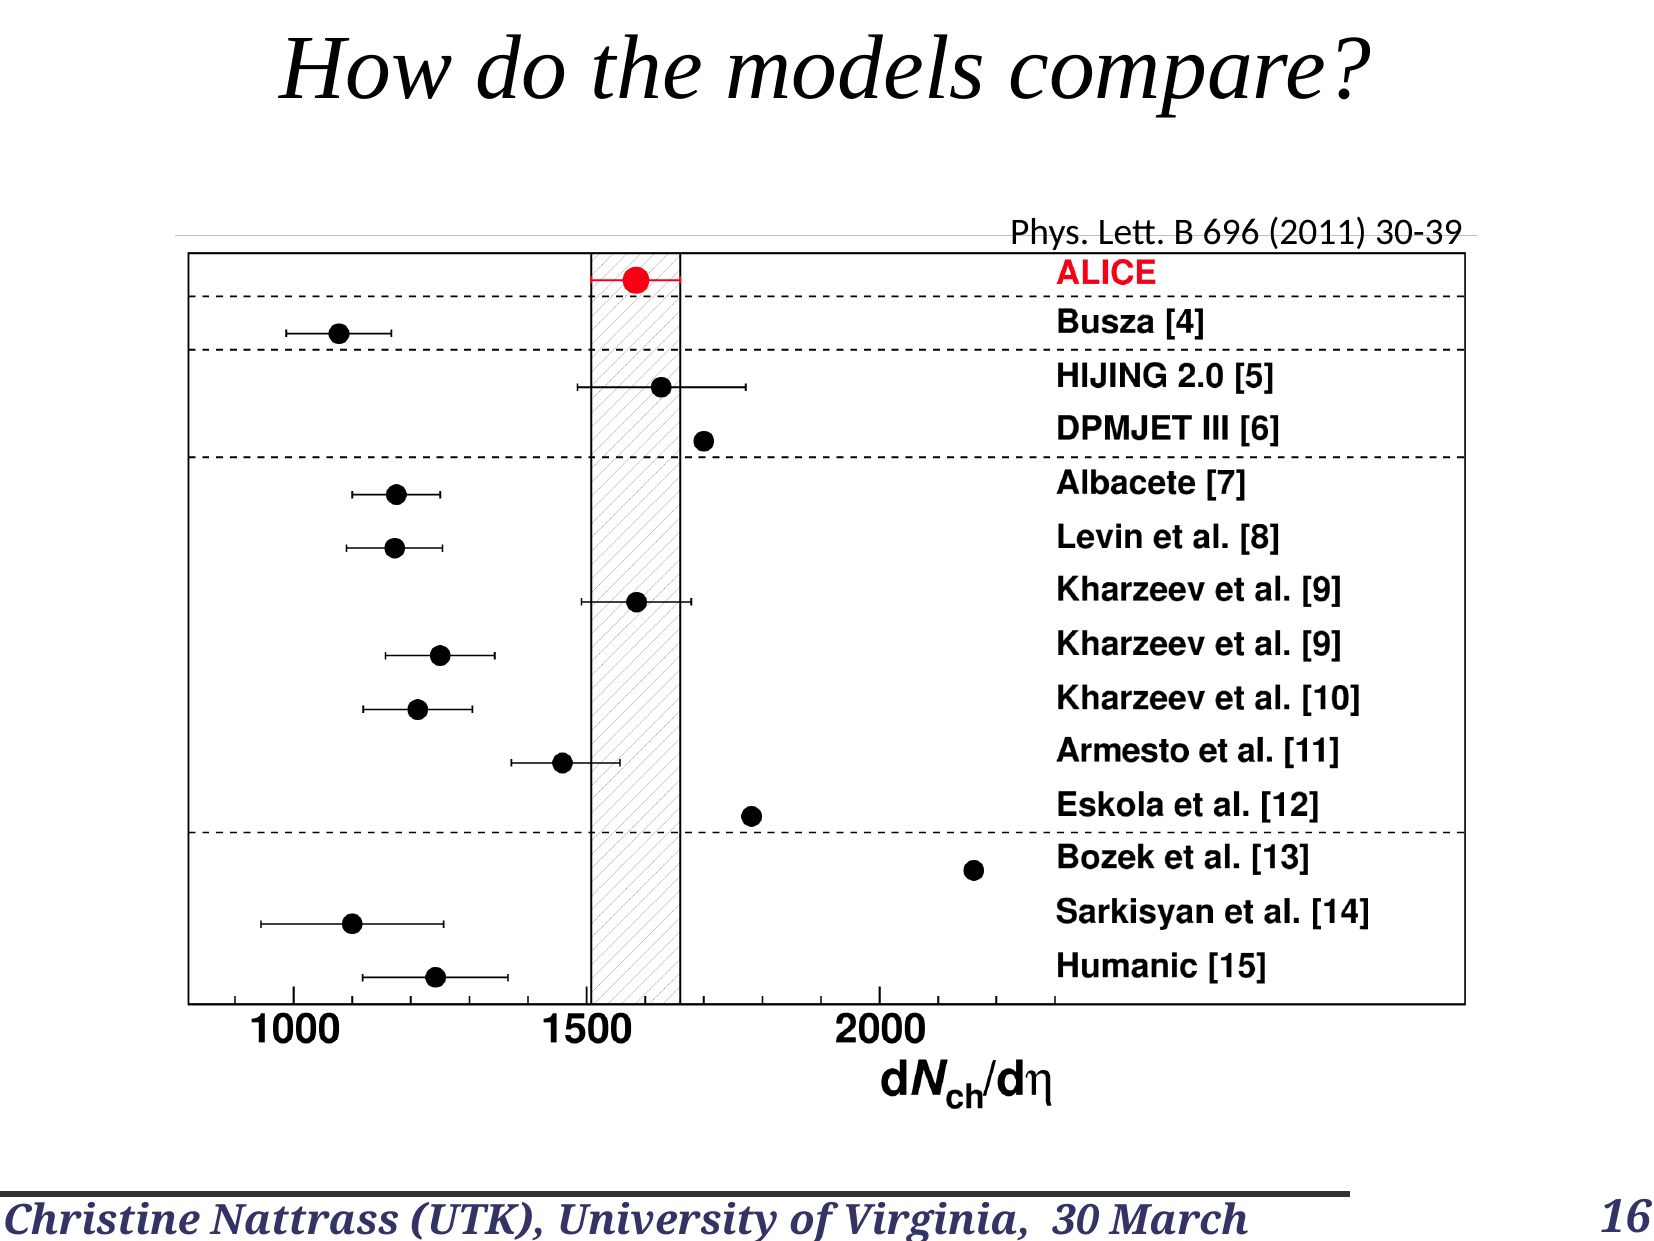

# How do the models compare?
Phys. Lett. B 696 (2011) 30-39